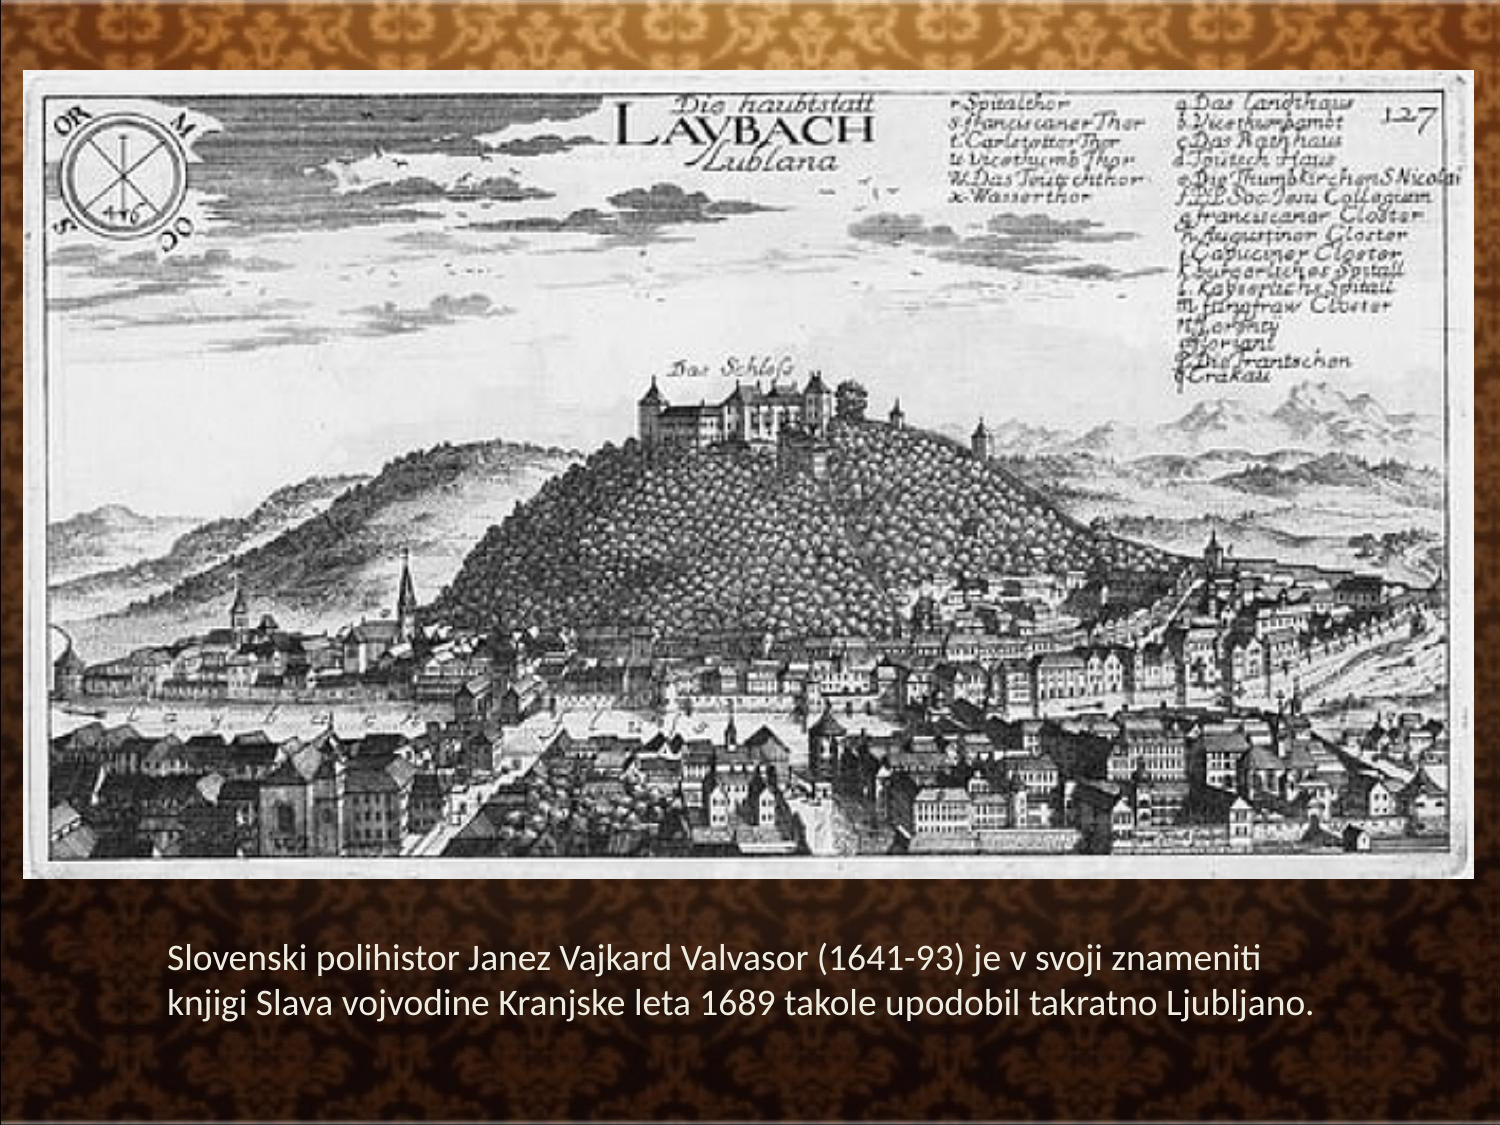

Slovenski polihistor Janez Vajkard Valvasor (1641-93) je v svoji znameniti knjigi Slava vojvodine Kranjske leta 1689 takole upodobil takratno Ljubljano.